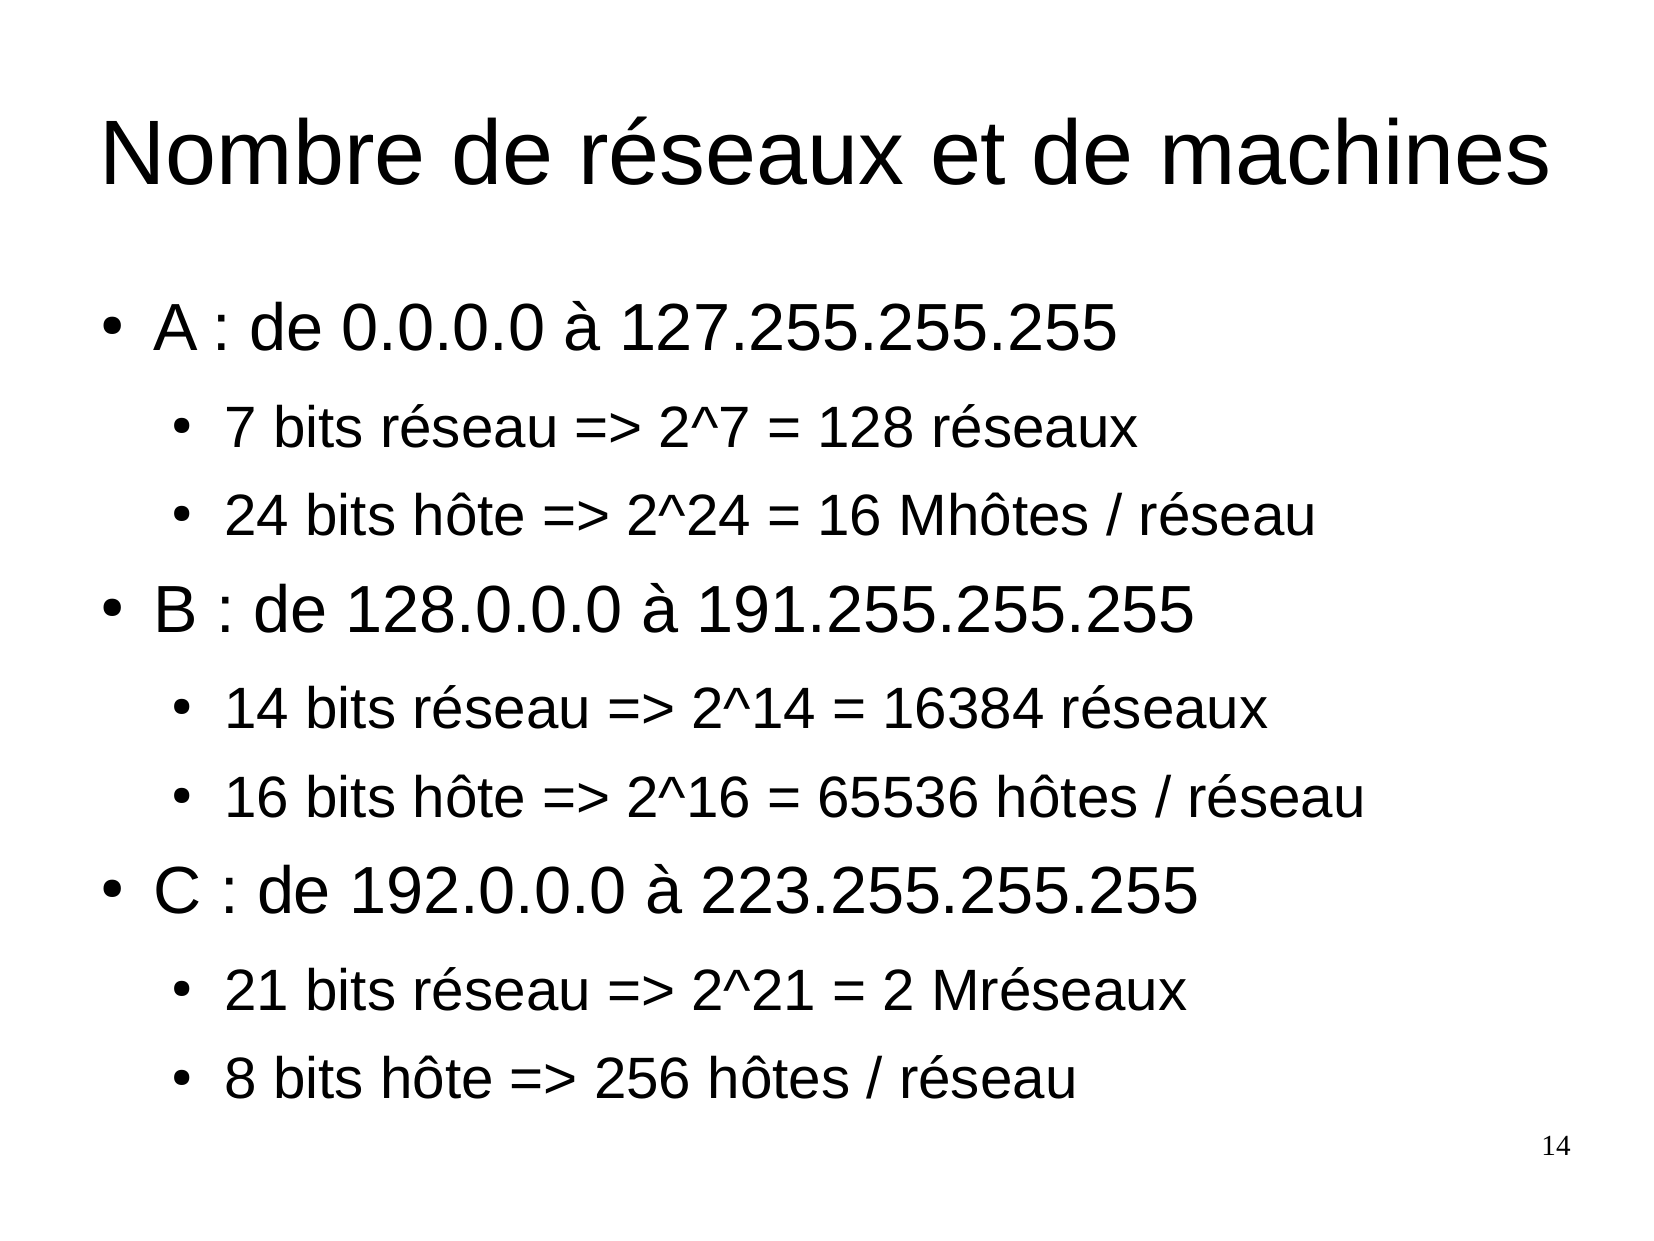

# Nombre de réseaux et de machines
A : de 0.0.0.0 à 127.255.255.255
7 bits réseau => 2^7 = 128 réseaux
24 bits hôte => 2^24 = 16 Mhôtes / réseau
B : de 128.0.0.0 à 191.255.255.255
14 bits réseau => 2^14 = 16384 réseaux
16 bits hôte => 2^16 = 65536 hôtes / réseau
C : de 192.0.0.0 à 223.255.255.255
21 bits réseau => 2^21 = 2 Mréseaux
8 bits hôte => 256 hôtes / réseau
14